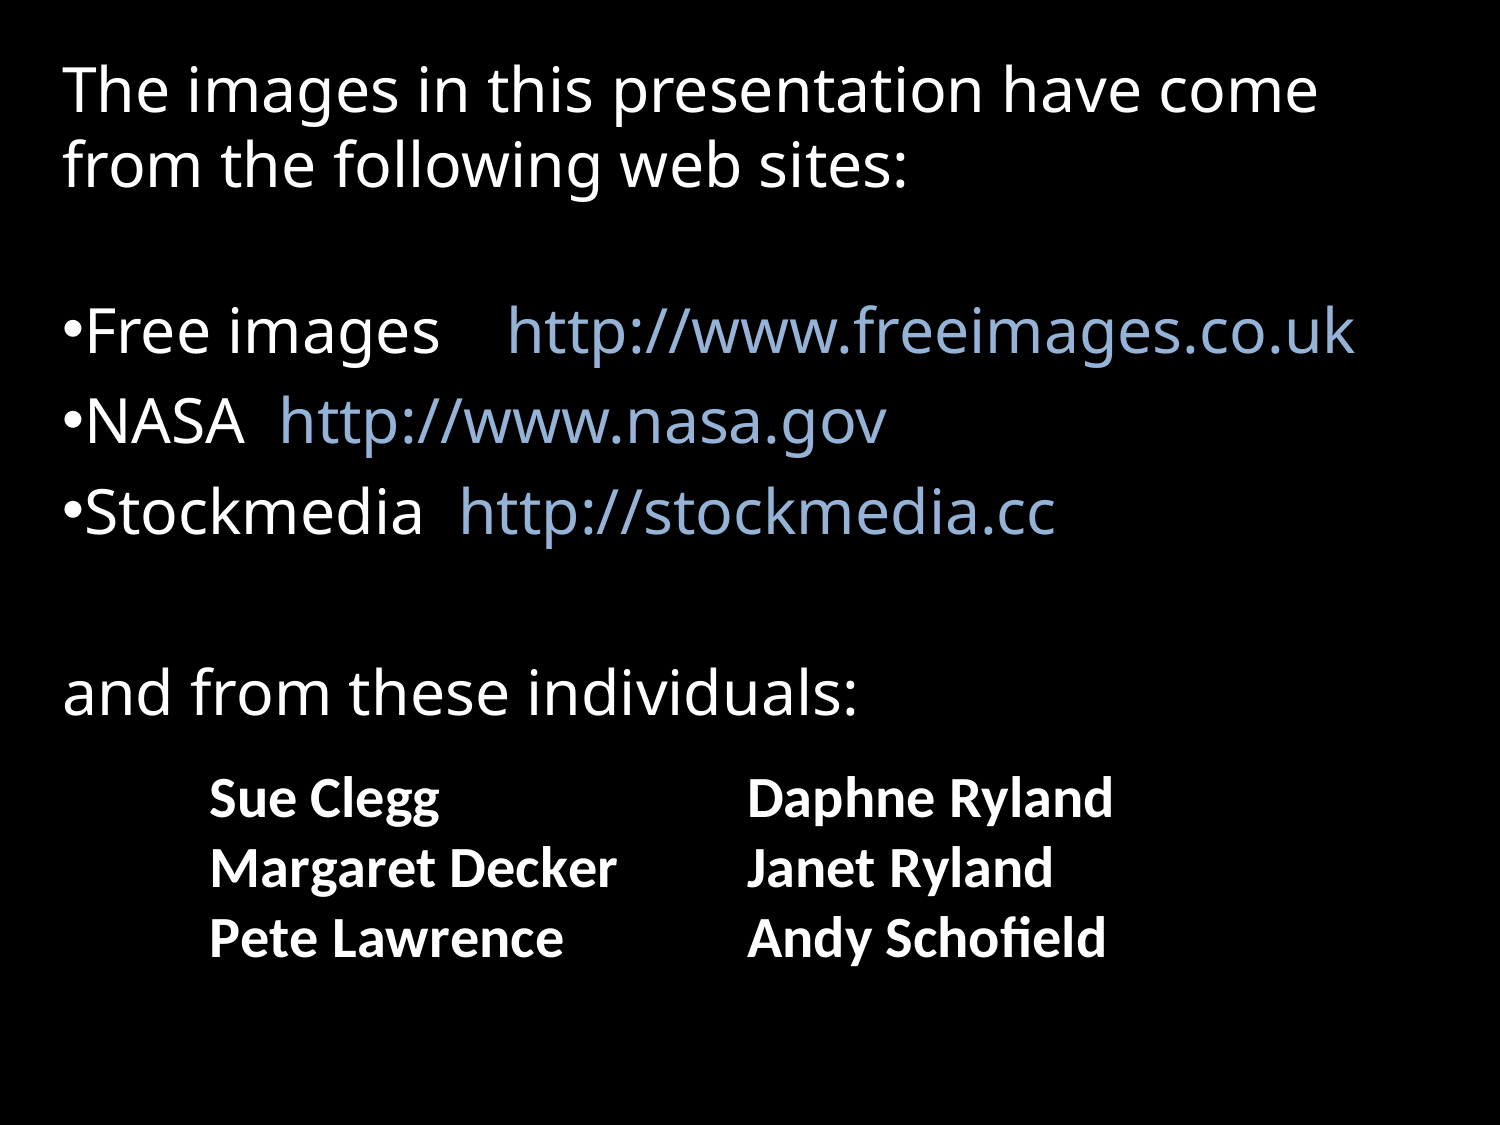

# The images in this presentation have come from the following web sites:
Free images http://www.freeimages.co.uk
NASA http://www.nasa.gov
Stockmedia http://stockmedia.cc
and from these individuals:
| Sue Clegg Margaret Decker Pete Lawrence | Daphne Ryland Janet Ryland Andy Schofield |
| --- | --- |